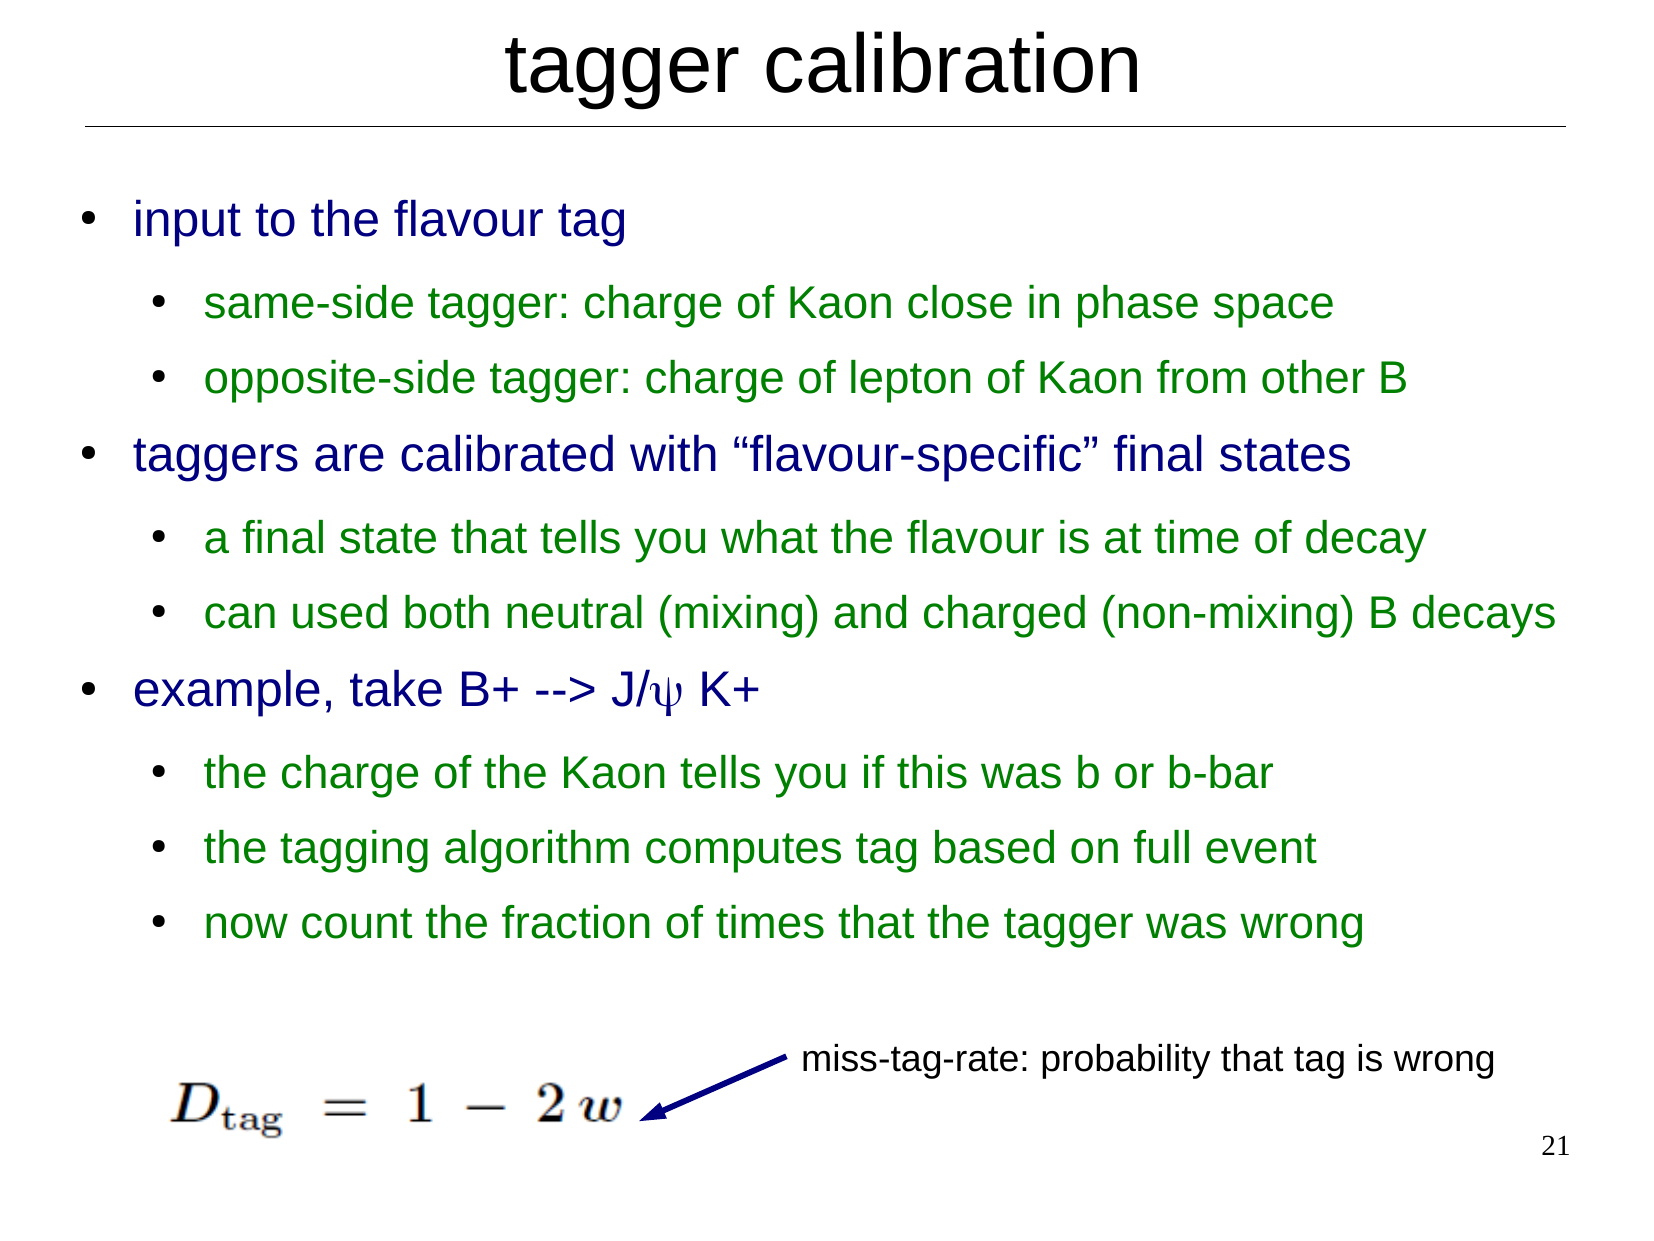

# tagger calibration
input to the flavour tag
same-side tagger: charge of Kaon close in phase space
opposite-side tagger: charge of lepton of Kaon from other B
taggers are calibrated with “flavour-specific” final states
a final state that tells you what the flavour is at time of decay
can used both neutral (mixing) and charged (non-mixing) B decays
example, take B+ --> J/y K+
the charge of the Kaon tells you if this was b or b-bar
the tagging algorithm computes tag based on full event
now count the fraction of times that the tagger was wrong
miss-tag-rate: probability that tag is wrong
21